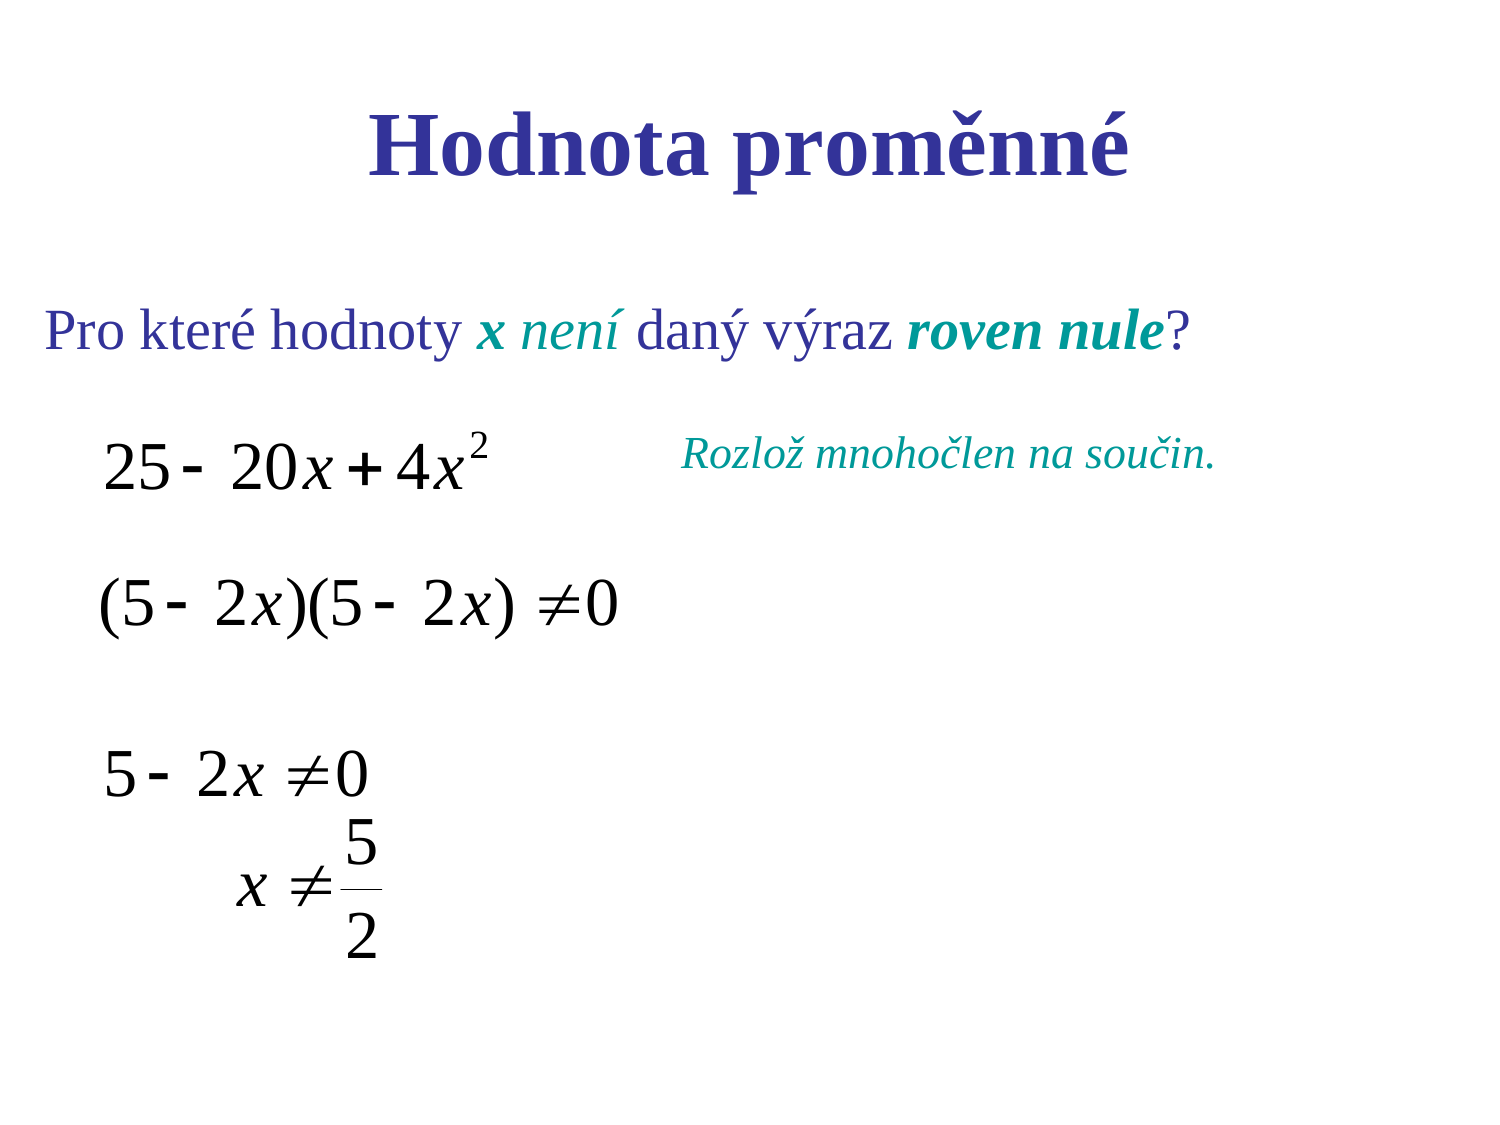

# Hodnota proměnné
Pro které hodnoty x není daný výraz roven nule?
Rozlož mnohočlen na součin.